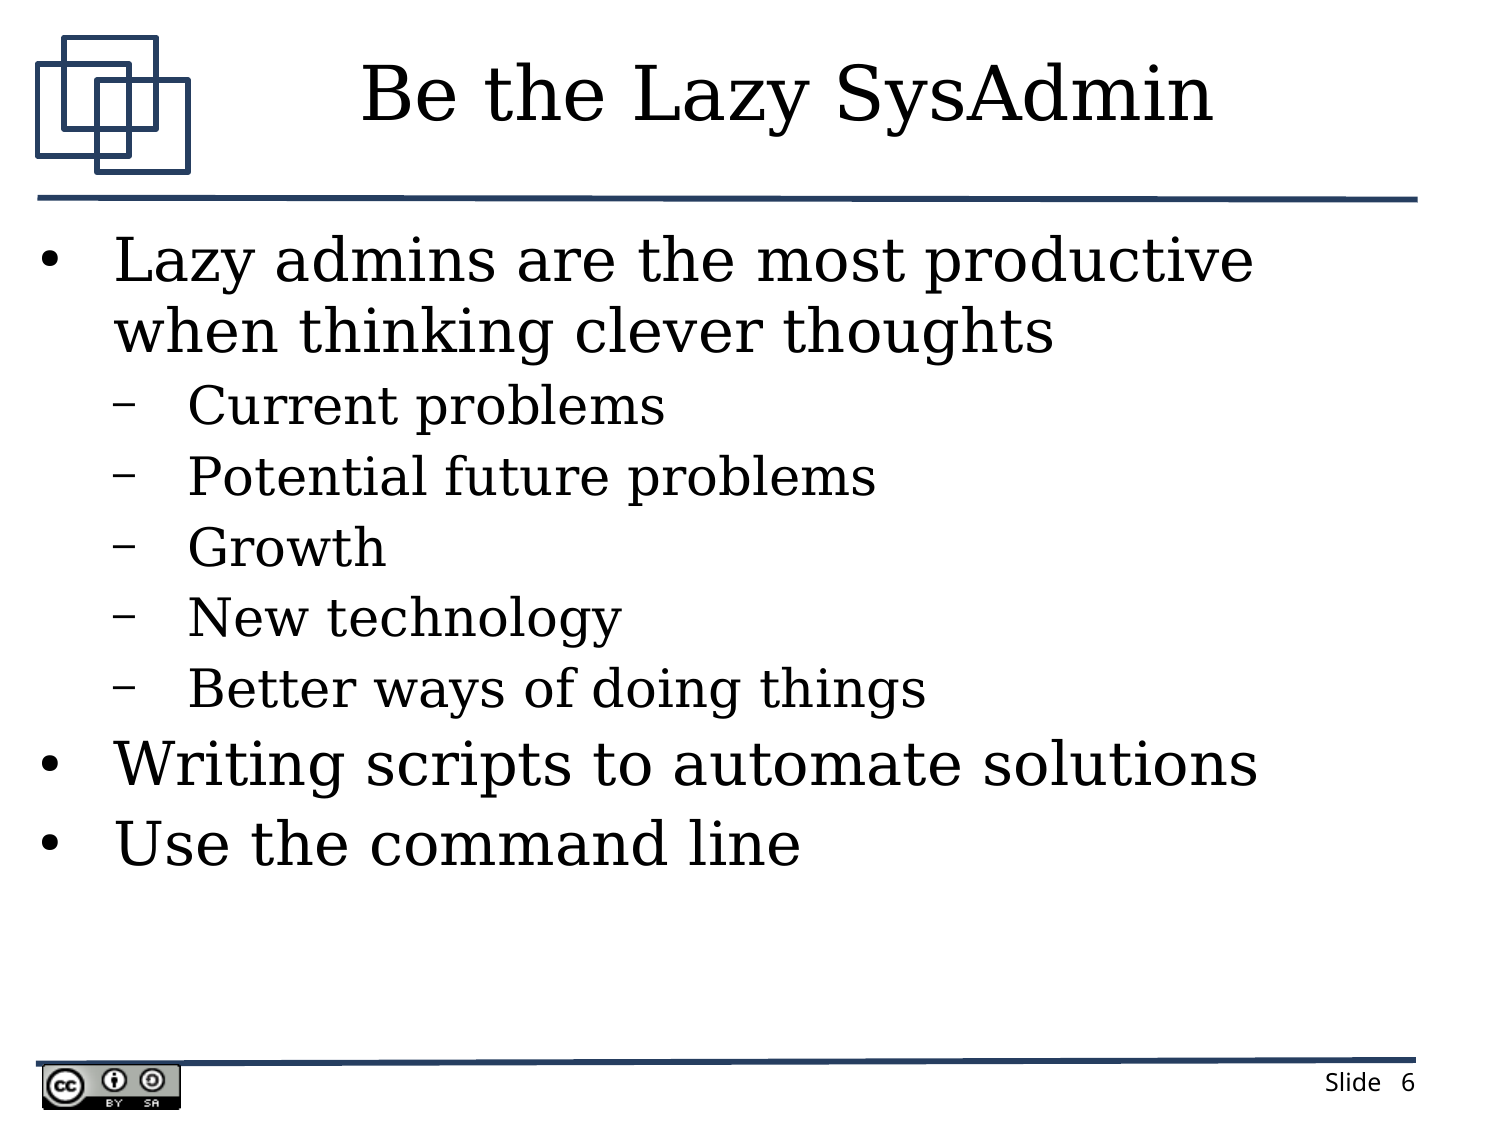

# Be the Lazy SysAdmin
Lazy admins are the most productive when thinking clever thoughts
Current problems
Potential future problems
Growth
New technology
Better ways of doing things
Writing scripts to automate solutions
Use the command line